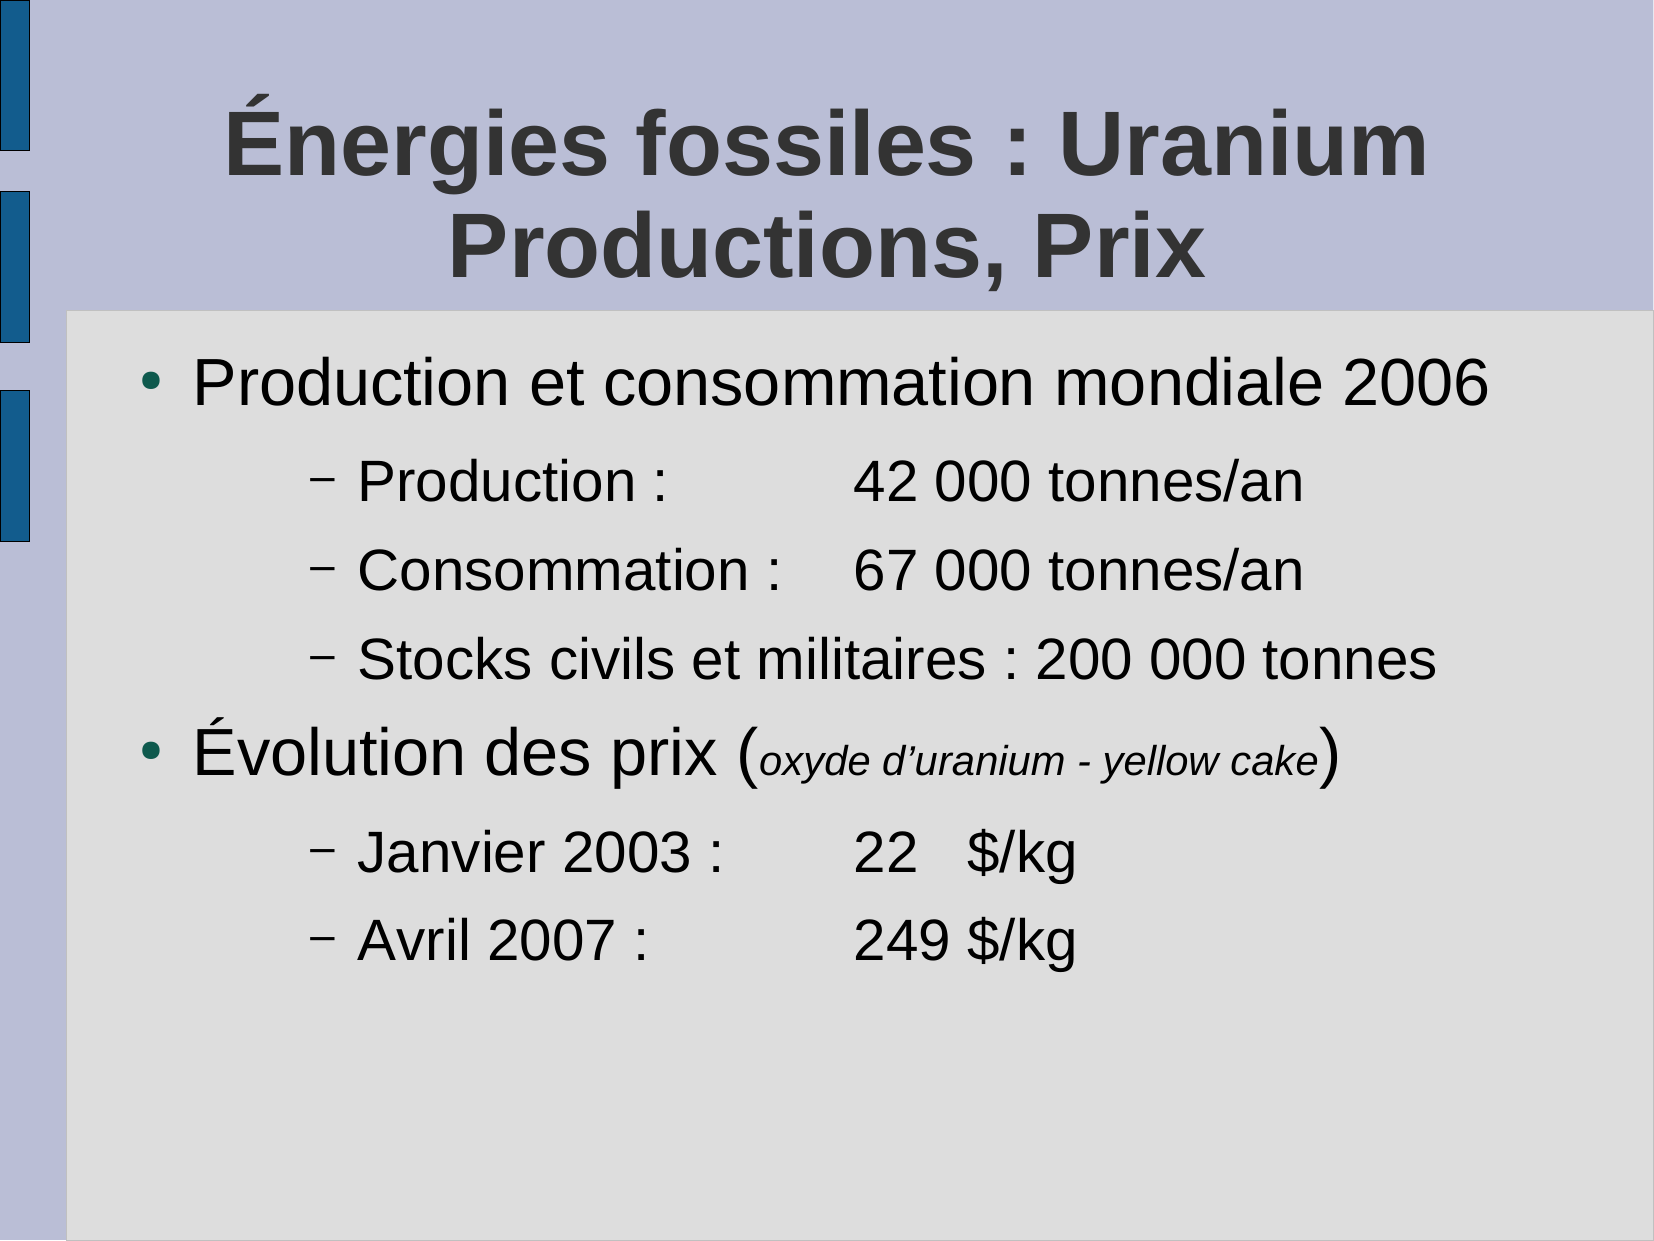

# Énergies fossiles : Uranium Productions, Prix
Production et consommation mondiale 2006
Production :	42 000 tonnes/an
Consommation :	67 000 tonnes/an
Stocks civils et militaires : 200 000 tonnes
Évolution des prix (oxyde d’uranium - yellow cake)
Janvier 2003 :	22 $/kg
Avril 2007 :	249 $/kg